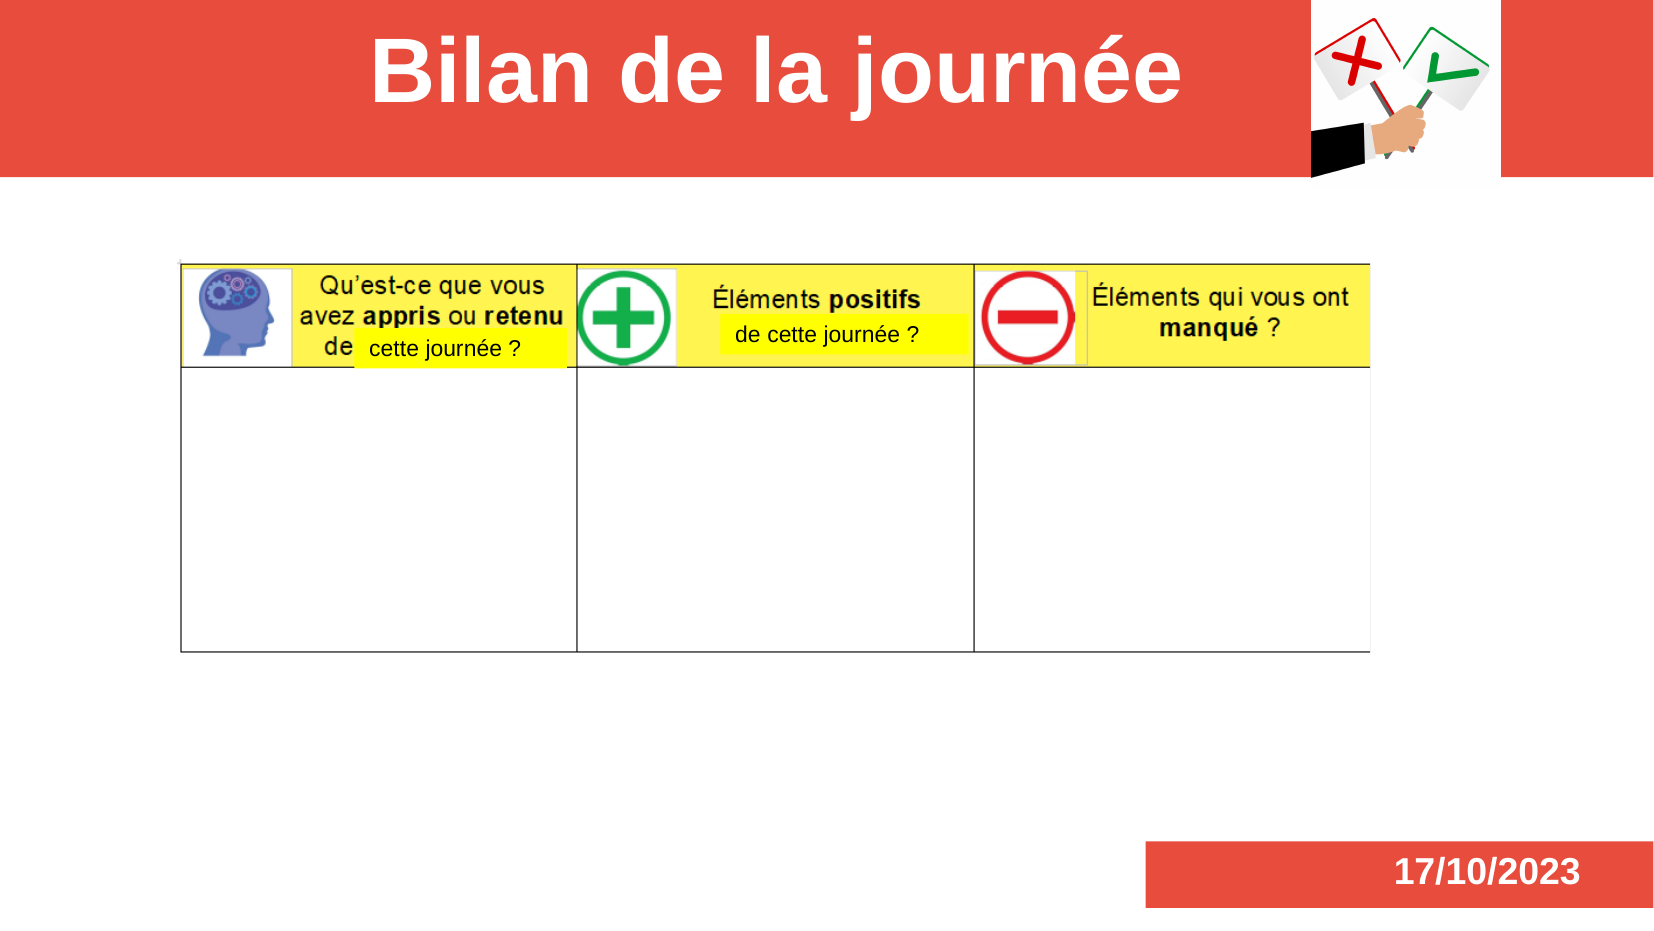

Bilan de la journée
de cette journée ?
cette journée ?